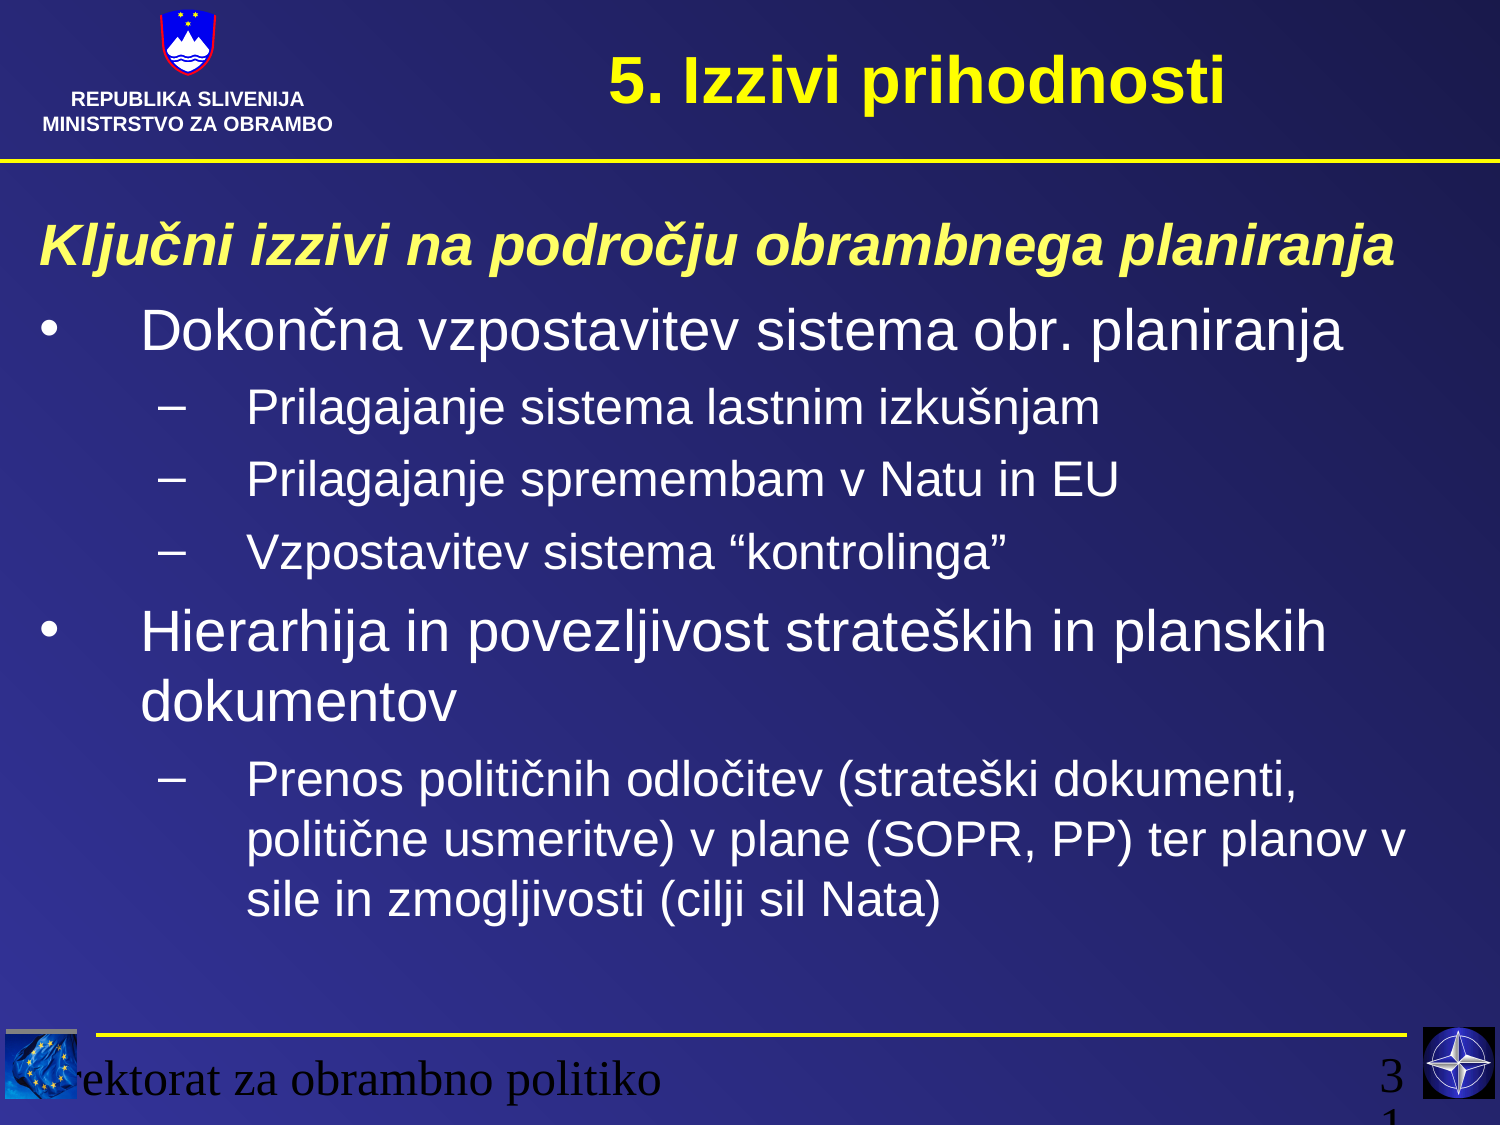

# 5. Izzivi prihodnosti
Ključni izzivi na področju obrambnega planiranja
Dokončna vzpostavitev sistema obr. planiranja
Prilagajanje sistema lastnim izkušnjam
Prilagajanje spremembam v Natu in EU
Vzpostavitev sistema “kontrolinga”
Hierarhija in povezljivost strateških in planskih dokumentov
Prenos političnih odločitev (strateški dokumenti, politične usmeritve) v plane (SOPR, PP) ter planov v sile in zmogljivosti (cilji sil Nata)
31
Direktorat za obrambno politiko